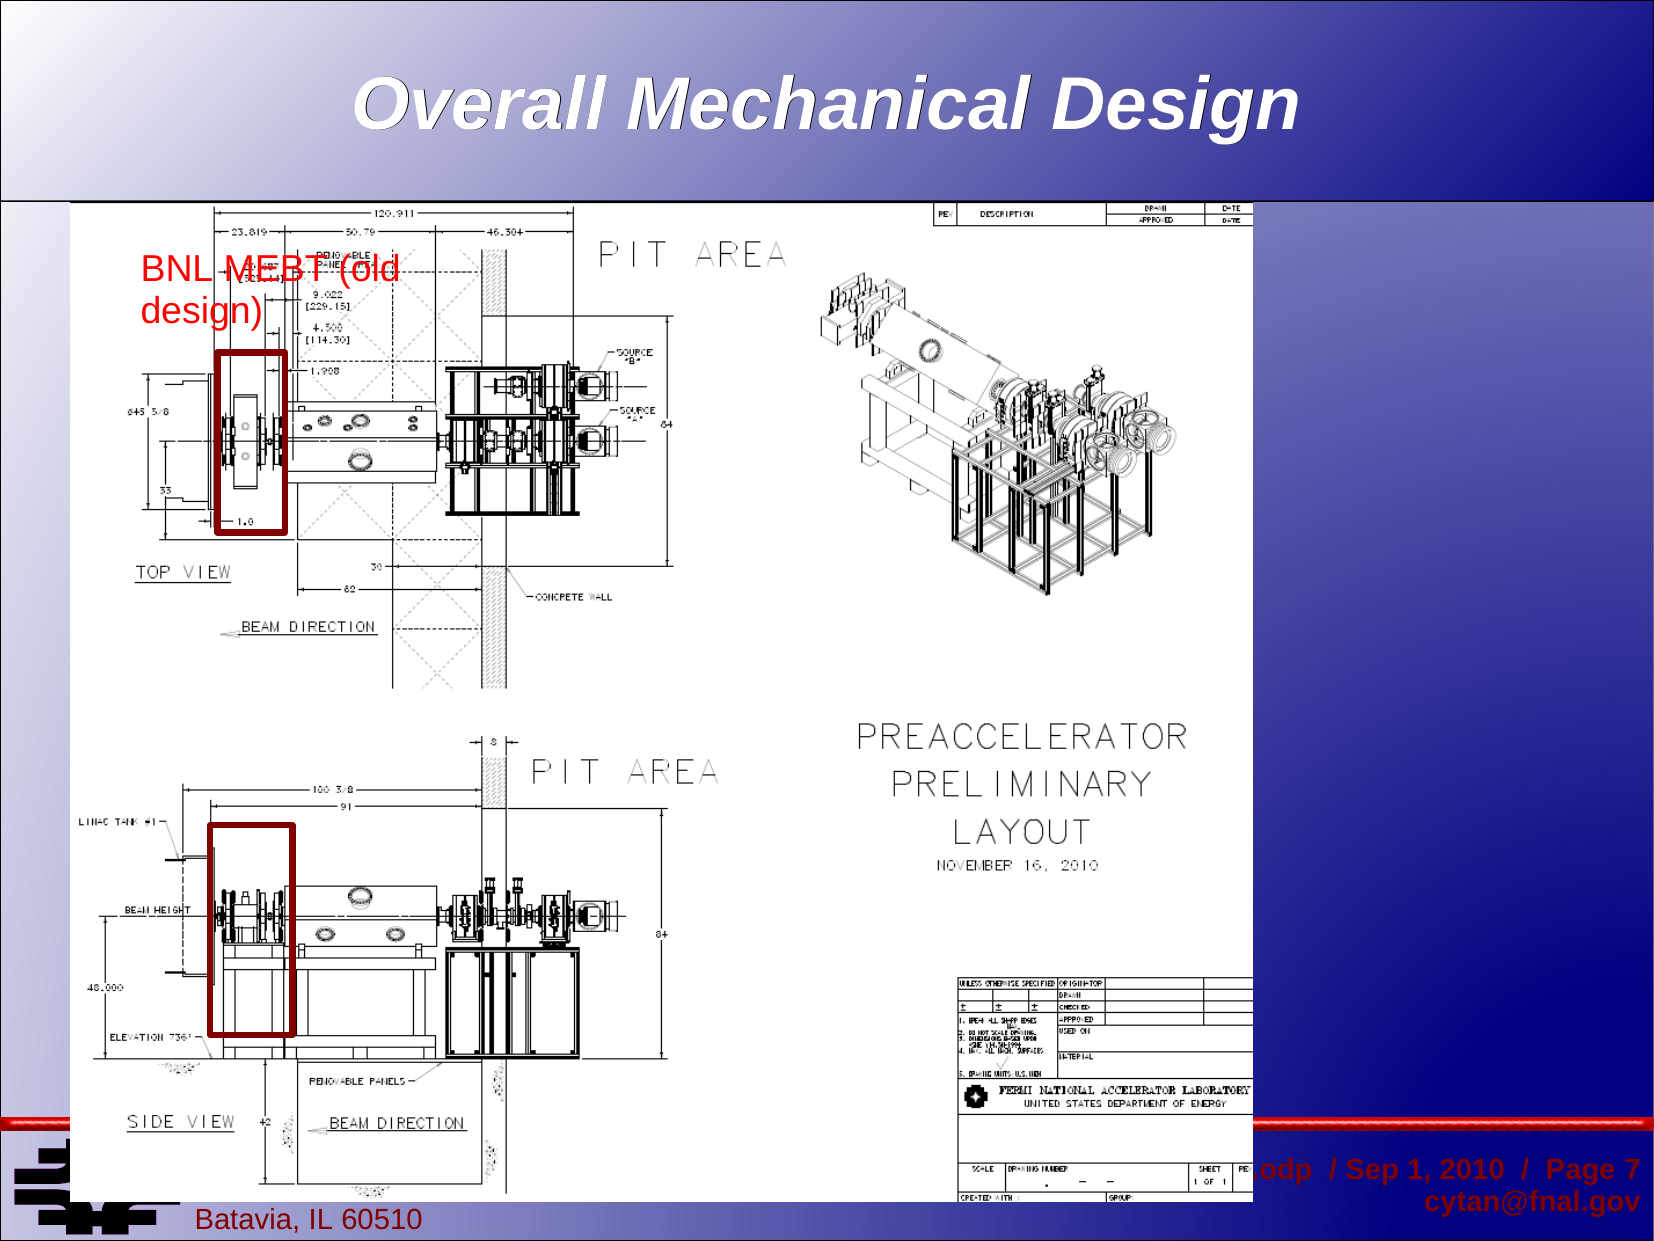

# Overall Mechanical Design
BNL MEBT (old design)